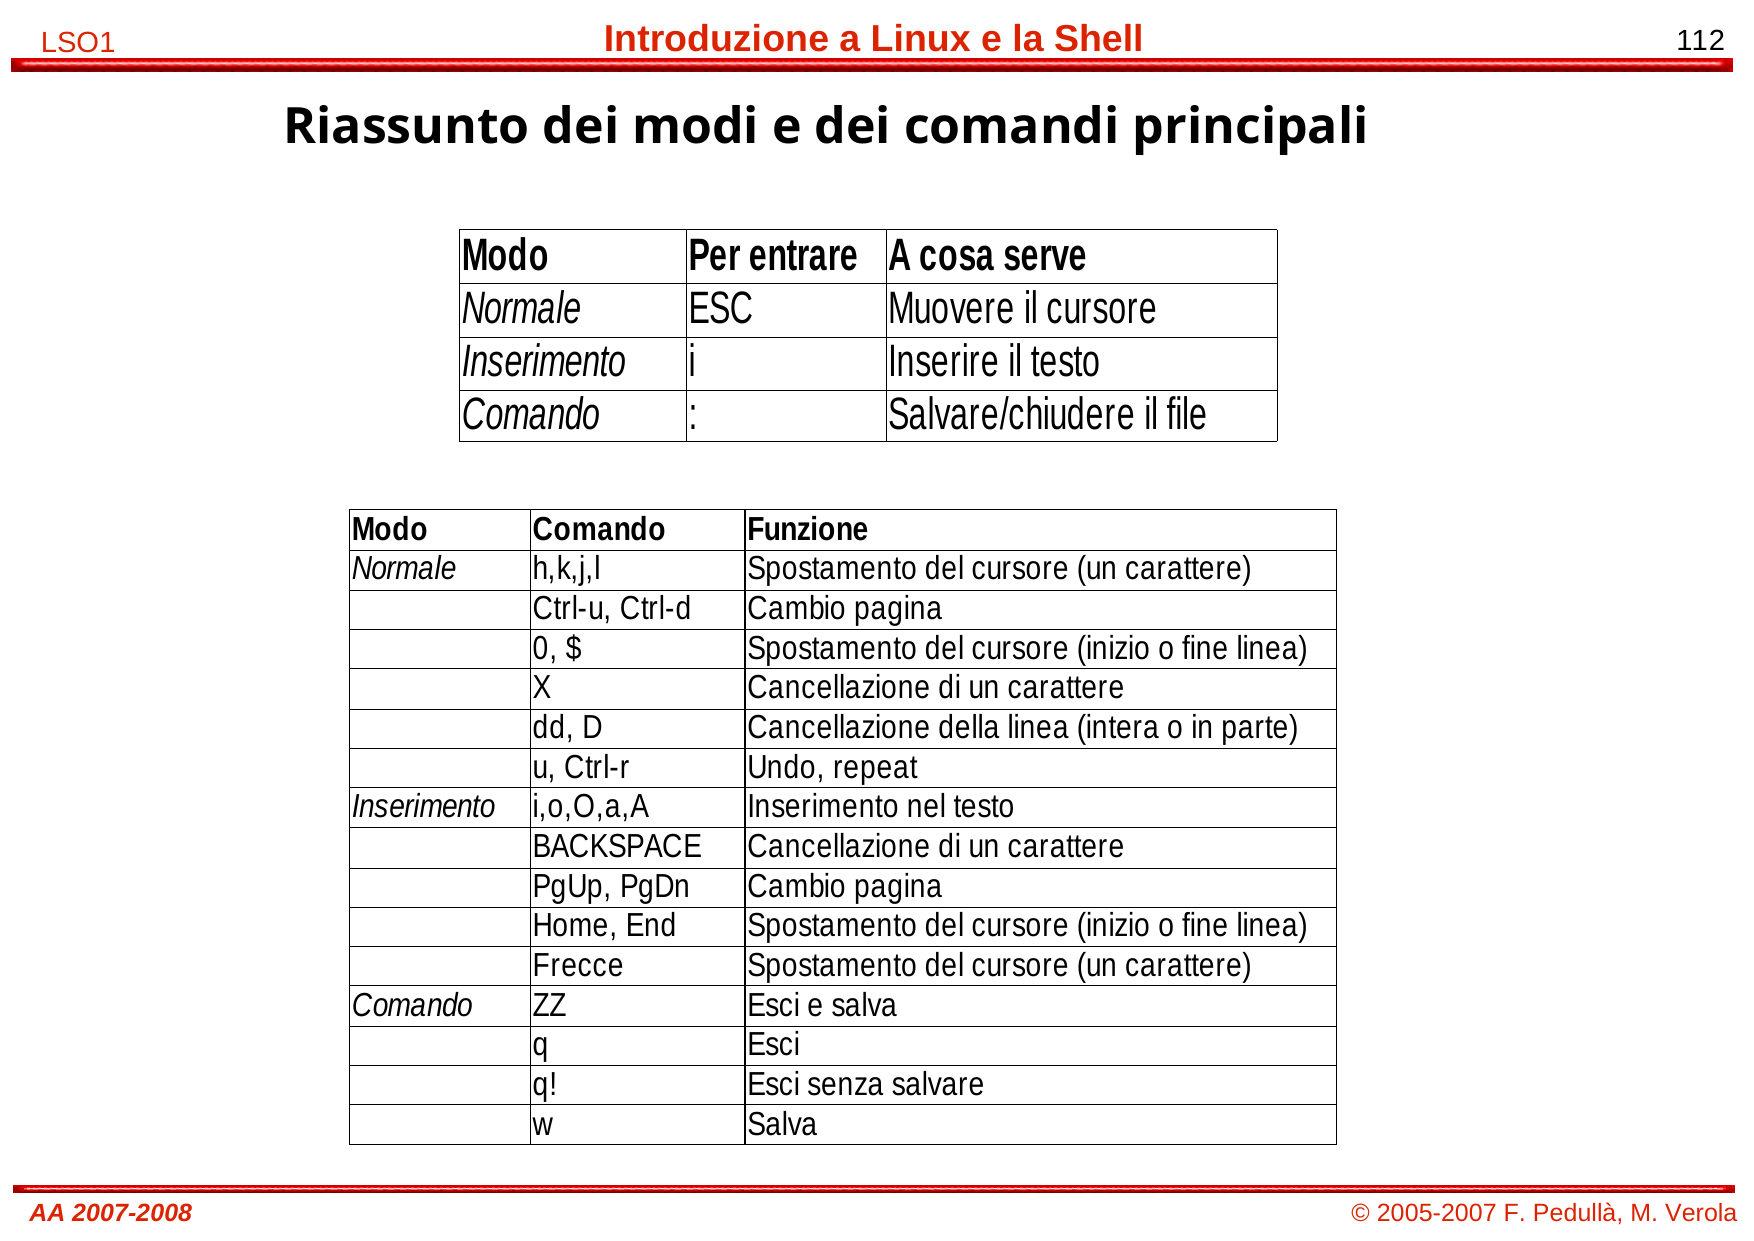

# Riassunto dei modi e dei comandi principali